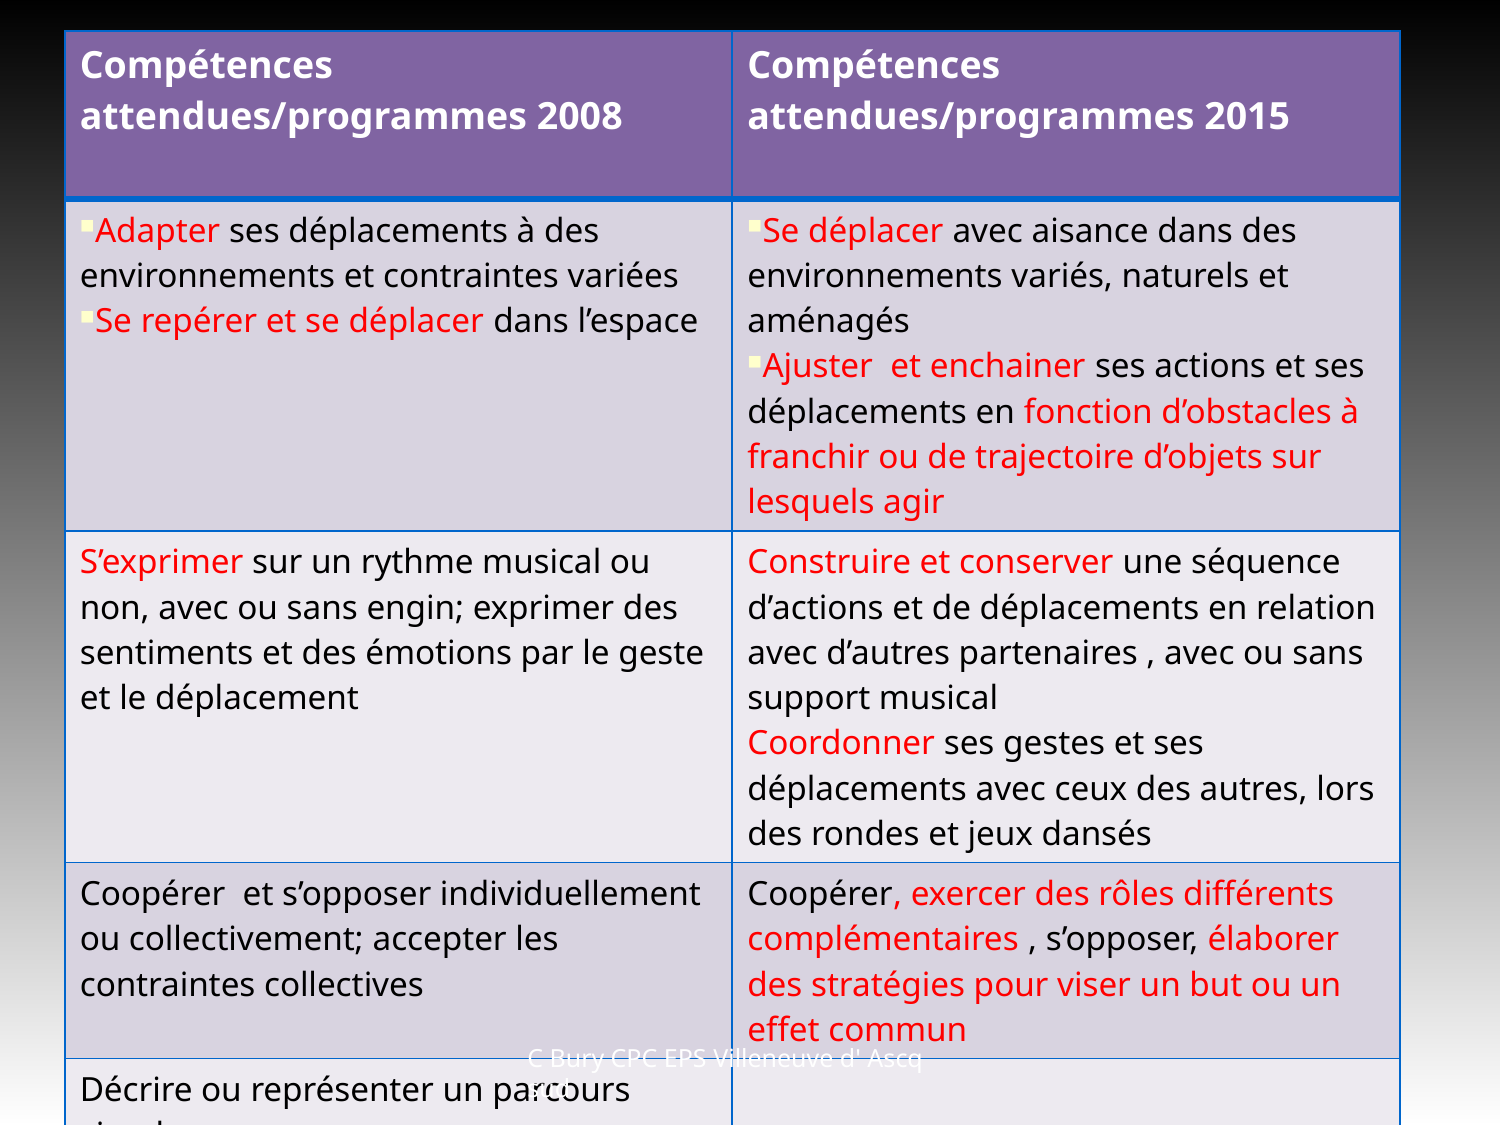

| Compétences attendues/programmes 2008 | Compétences attendues/programmes 2015 |
| --- | --- |
| Adapter ses déplacements à des environnements et contraintes variées Se repérer et se déplacer dans l’espace | Se déplacer avec aisance dans des environnements variés, naturels et aménagés Ajuster et enchainer ses actions et ses déplacements en fonction d’obstacles à franchir ou de trajectoire d’objets sur lesquels agir |
| S’exprimer sur un rythme musical ou non, avec ou sans engin; exprimer des sentiments et des émotions par le geste et le déplacement | Construire et conserver une séquence d’actions et de déplacements en relation avec d’autres partenaires , avec ou sans support musical Coordonner ses gestes et ses déplacements avec ceux des autres, lors des rondes et jeux dansés |
| Coopérer et s’opposer individuellement ou collectivement; accepter les contraintes collectives | Coopérer, exercer des rôles différents complémentaires , s’opposer, élaborer des stratégies pour viser un but ou un effet commun |
| Décrire ou représenter un parcours simple | |
C Bury CPC EPS Villeneuve d' Ascq sud